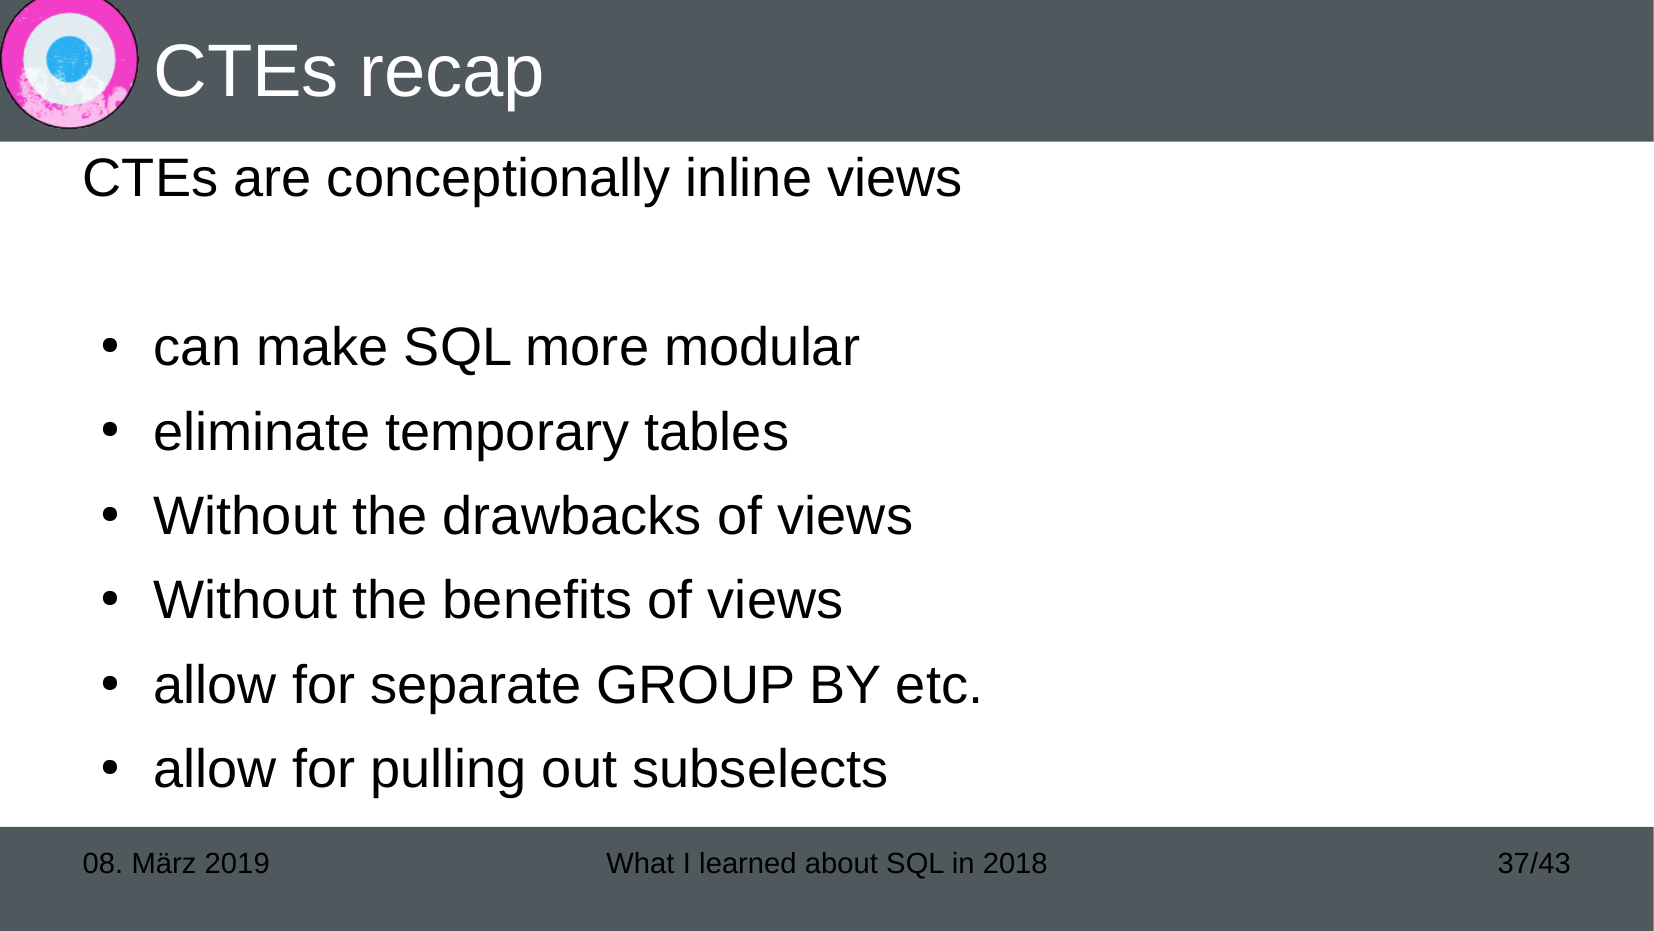

# CTEs recap
CTEs are conceptionally inline views
can make SQL more modular
eliminate temporary tables
Without the drawbacks of views
Without the benefits of views
allow for separate GROUP BY etc.
allow for pulling out subselects
08. März 2019
37